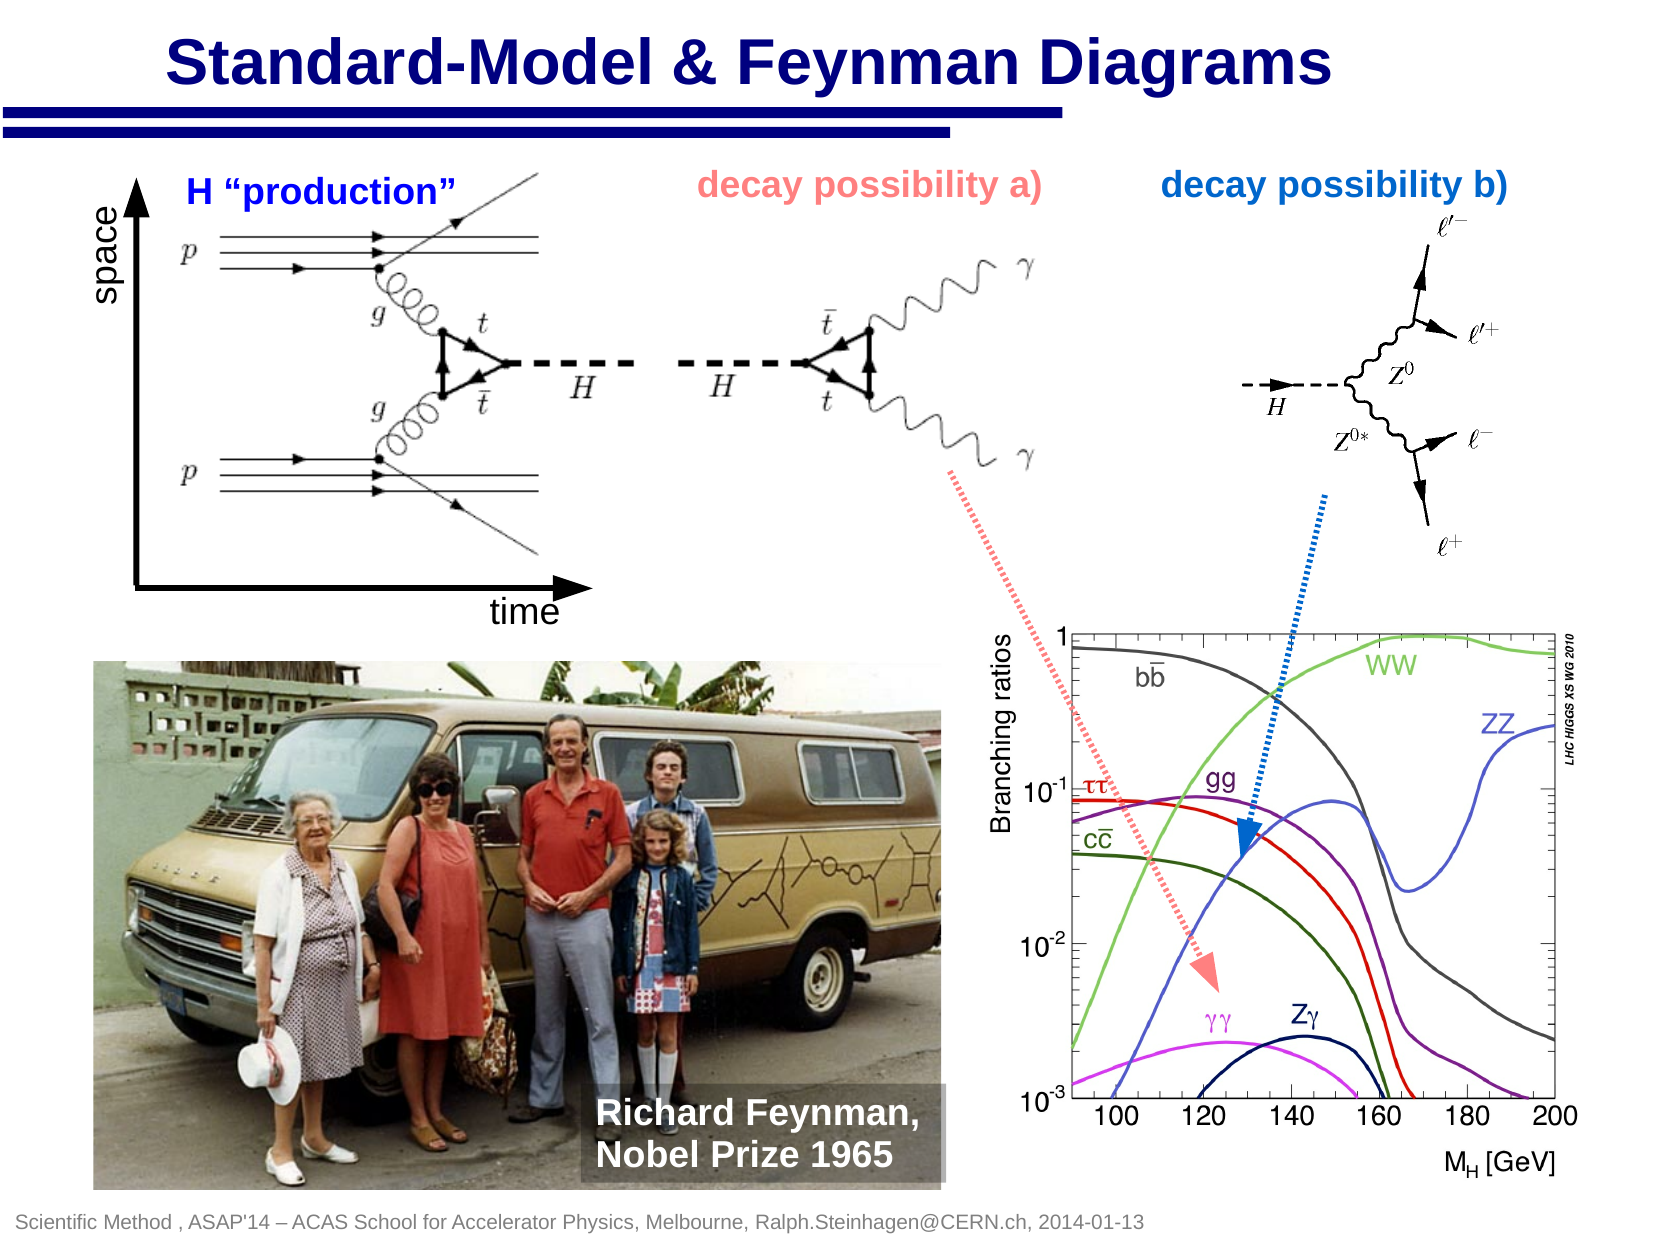

# Standard-Model & Feynman Diagrams
decay possibility a)
decay possibility b)
H “production”
space
time
Richard Feynman,
Nobel Prize 1965